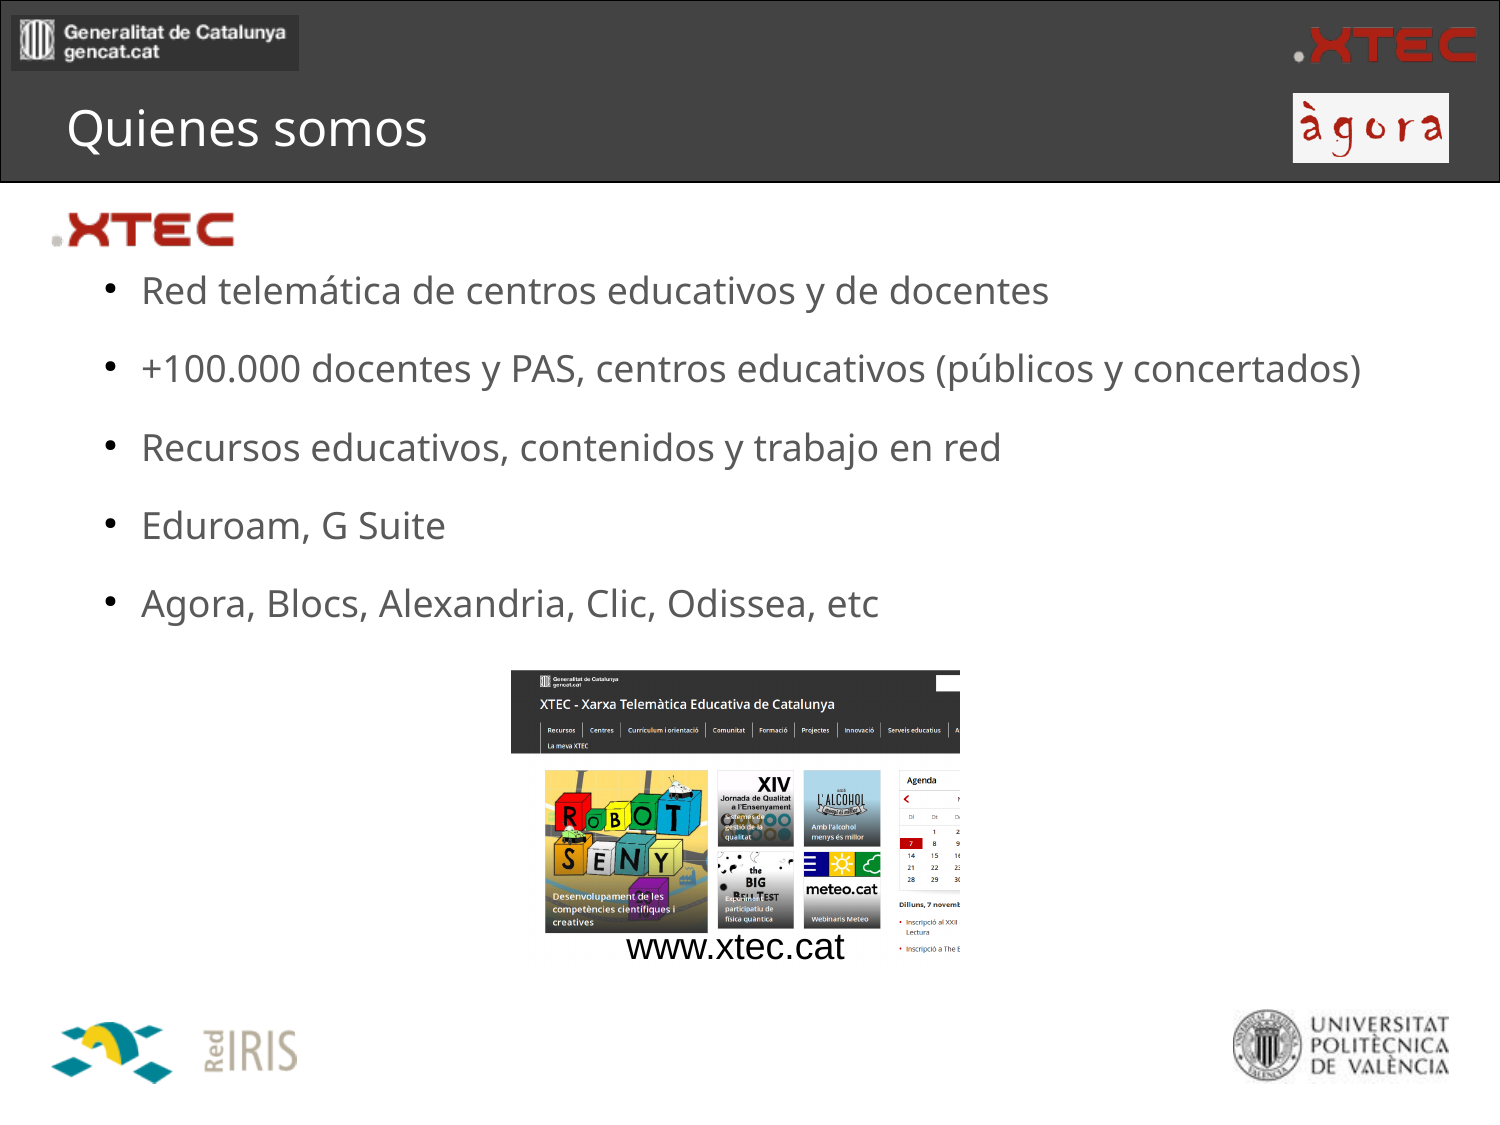

# Quienes somos
Red telemática de centros educativos y de docentes
+100.000 docentes y PAS, centros educativos (públicos y concertados)
Recursos educativos, contenidos y trabajo en red
Eduroam, G Suite
Agora, Blocs, Alexandria, Clic, Odissea, etc
www.xtec.cat